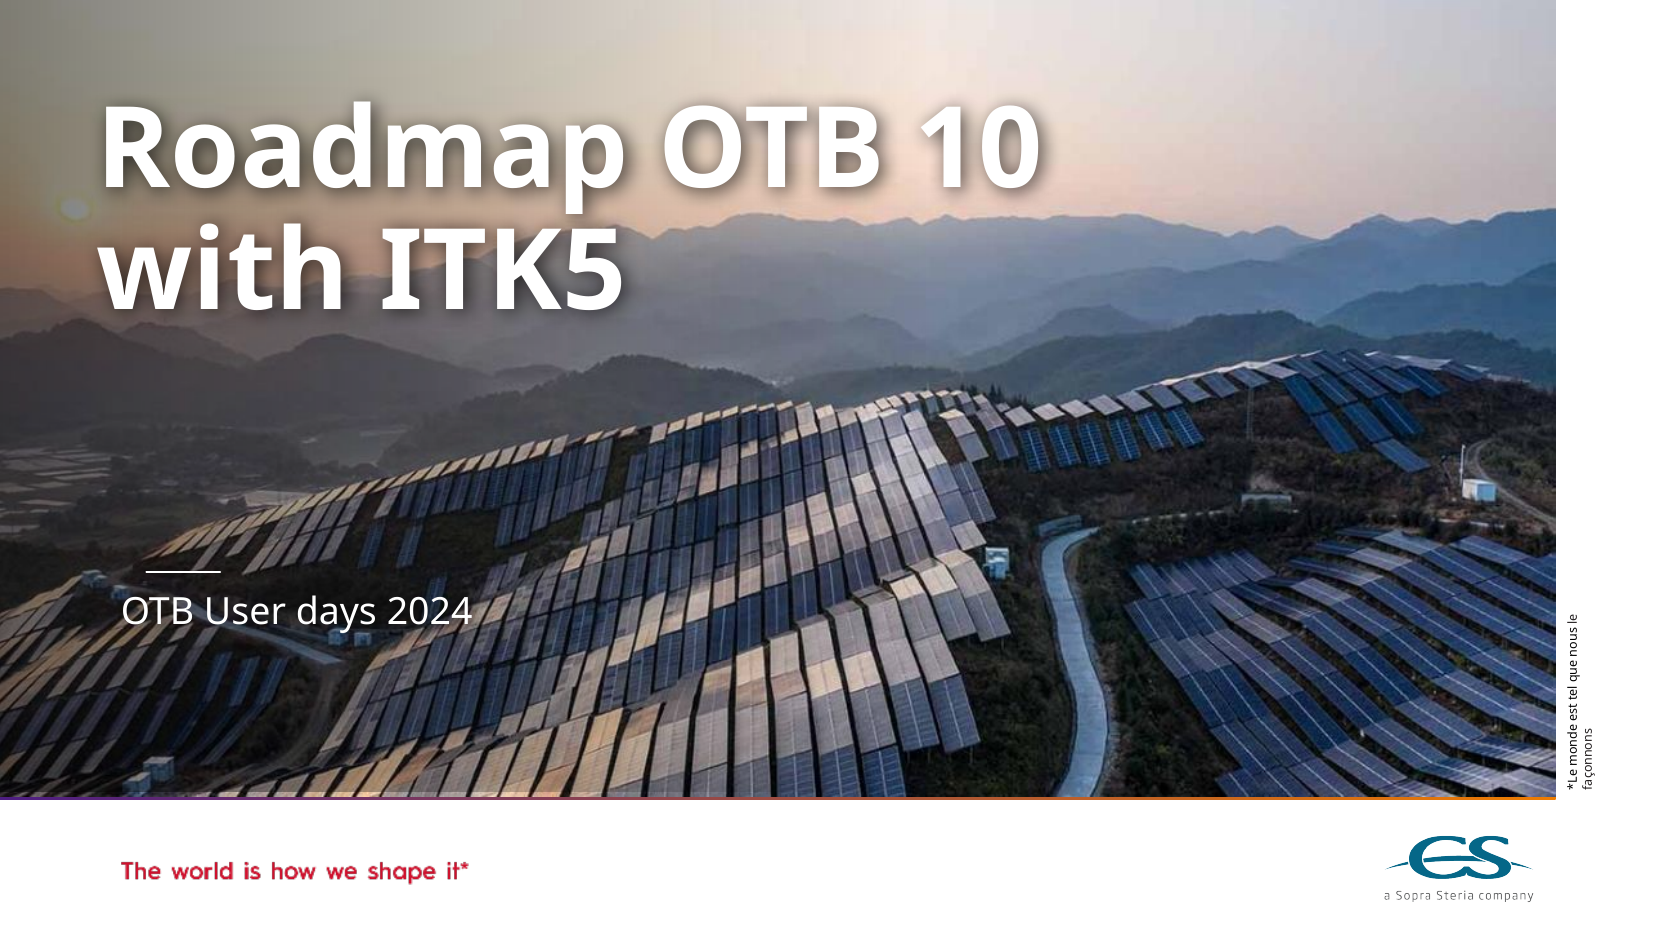

# Roadmap OTB 10 with ITK5
OTB User days 2024